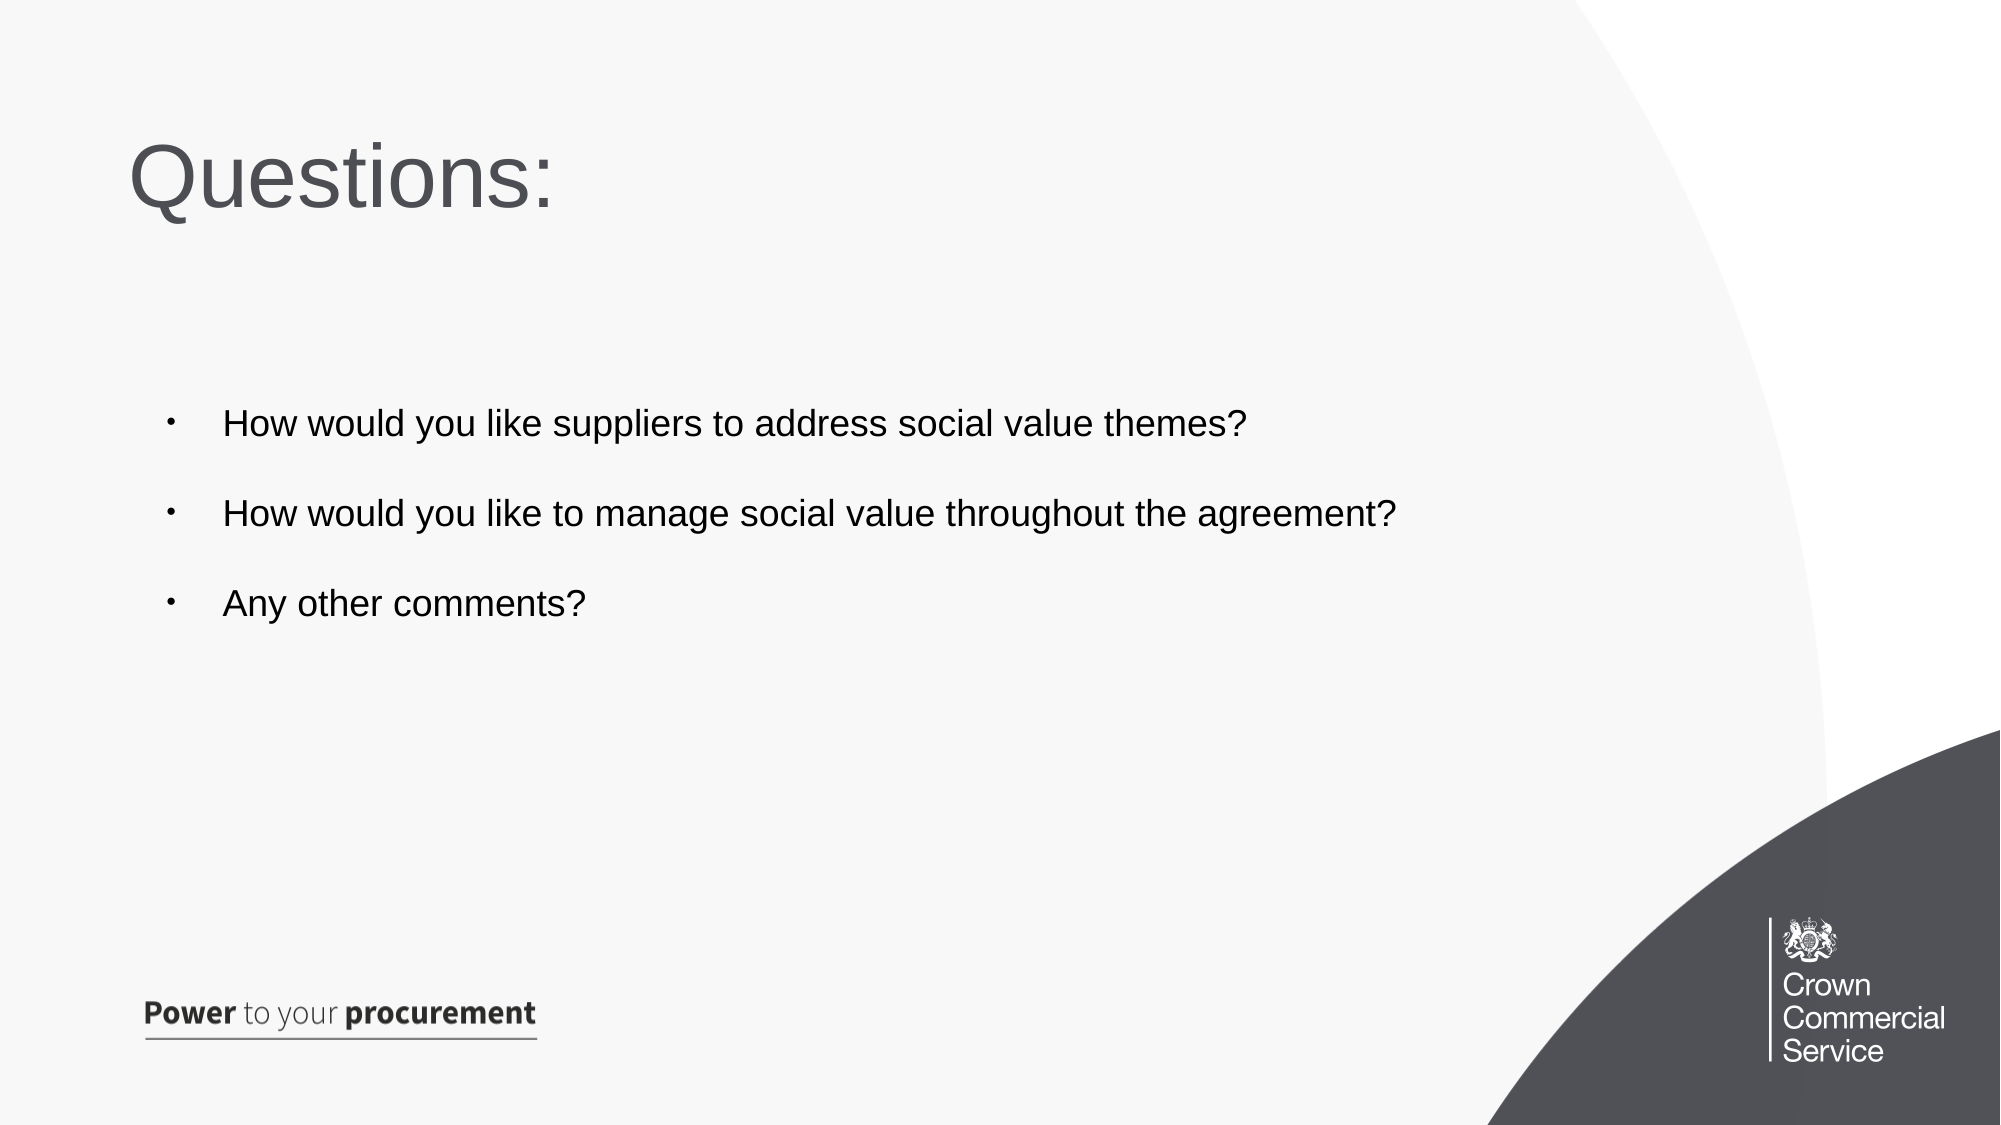

# Questions:
How would you like suppliers to address social value themes?
How would you like to manage social value throughout the agreement?
Any other comments?